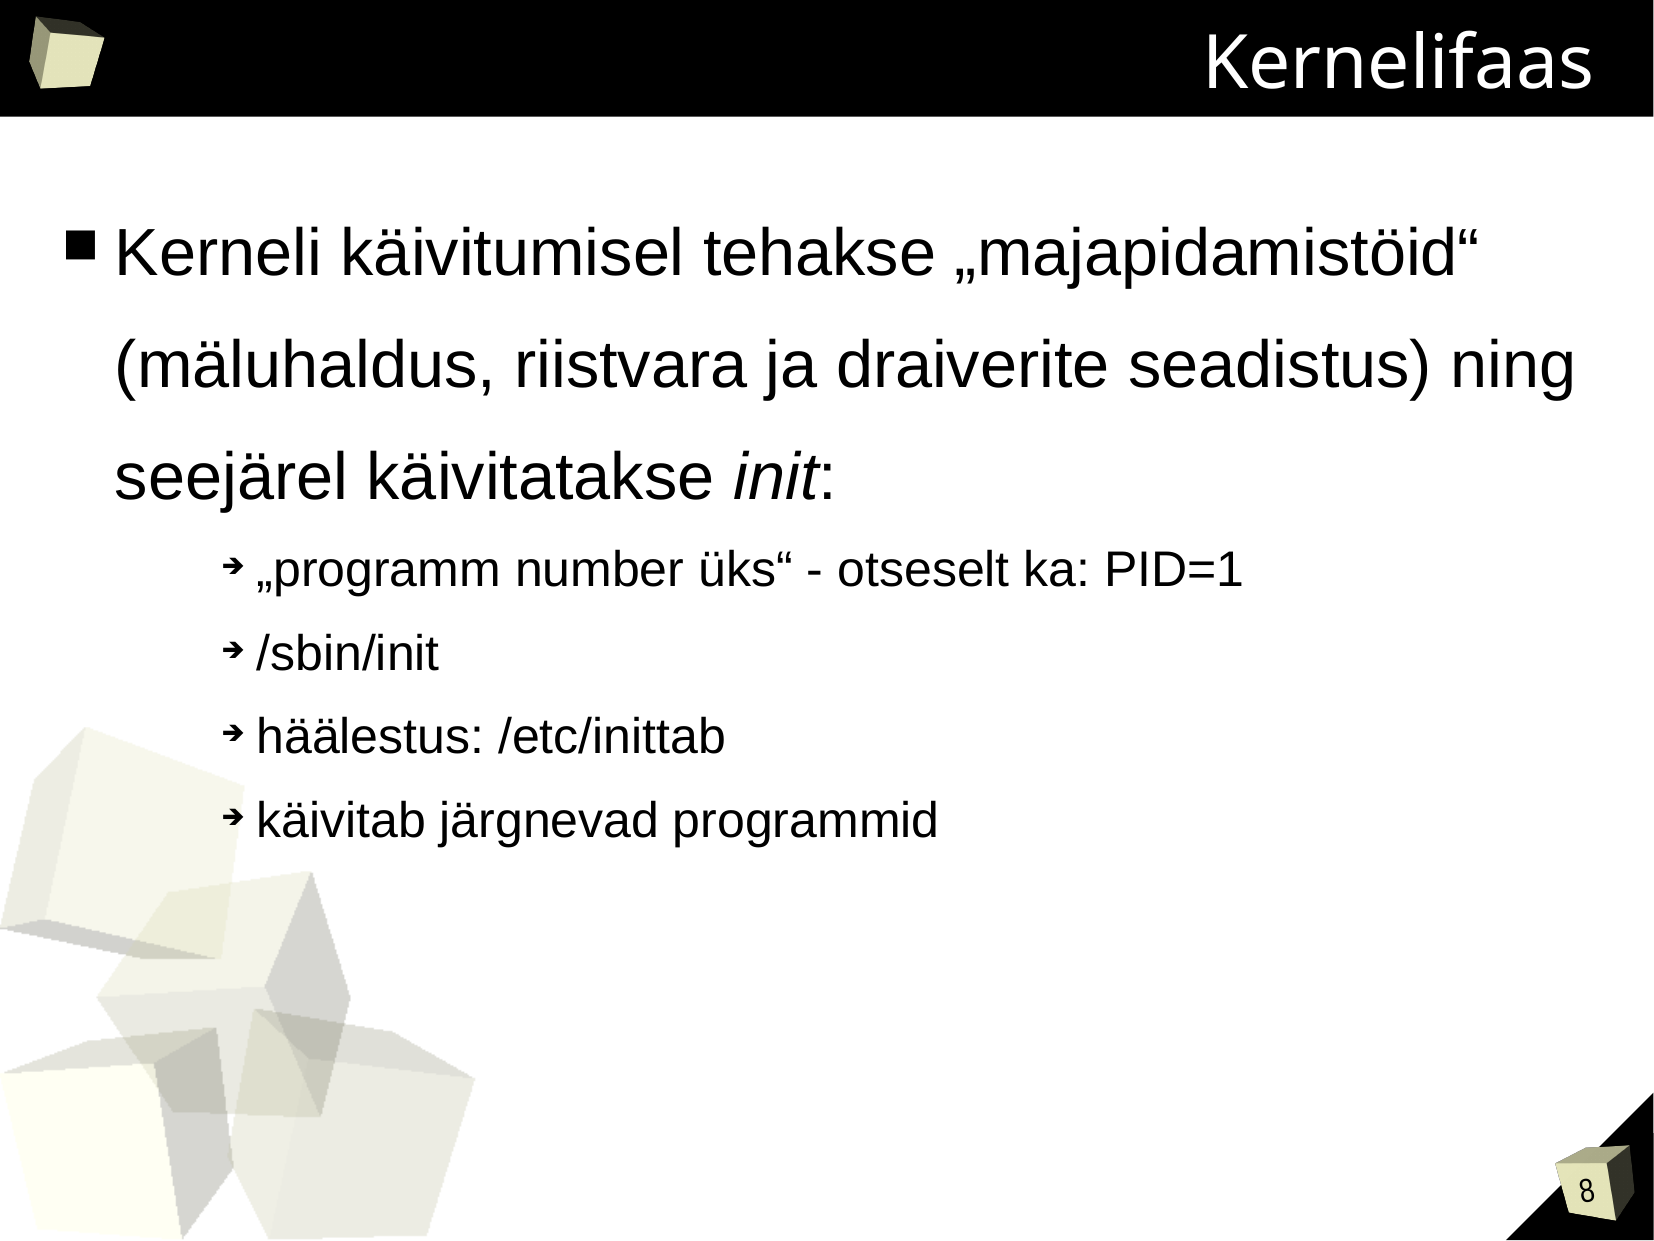

# Kernelifaas
Kerneli käivitumisel tehakse „majapidamistöid“ (mäluhaldus, riistvara ja draiverite seadistus) ning seejärel käivitatakse init:
„programm number üks“ - otseselt ka: PID=1
/sbin/init
häälestus: /etc/inittab
käivitab järgnevad programmid